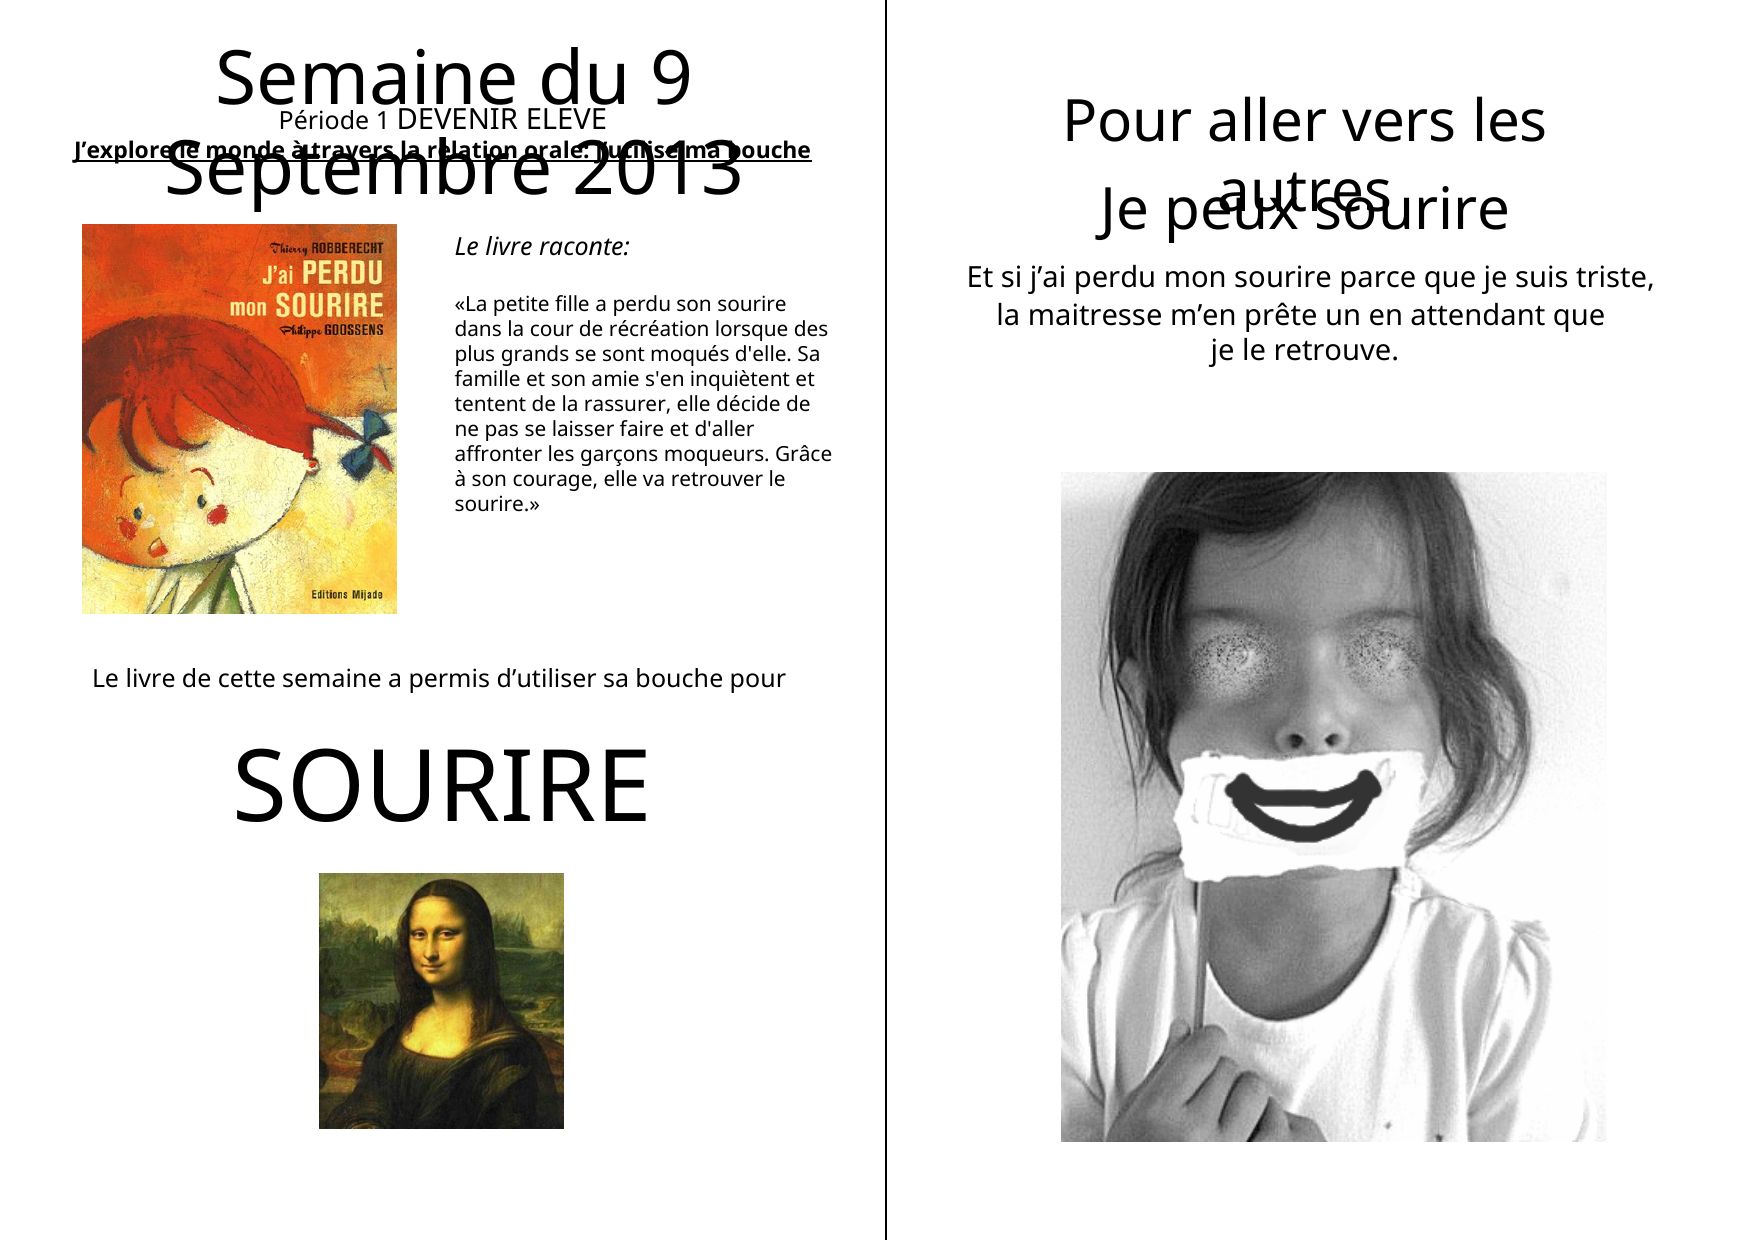

Semaine du 9 Septembre 2013
Pour aller vers les autres
Période 1 DEVENIR ELEVE
J’explore le monde à travers la relation orale: j’utilise ma bouche
Je peux sourire
 Et si j’ai perdu mon sourire parce que je suis triste, la maitresse m’en prête un en attendant que
je le retrouve.
Le livre raconte:
«La petite fille a perdu son sourire dans la cour de récréation lorsque des plus grands se sont moqués d'elle. Sa famille et son amie s'en inquiètent et tentent de la rassurer, elle décide de ne pas se laisser faire et d'aller affronter les garçons moqueurs. Grâce à son courage, elle va retrouver le sourire.»
Le livre de cette semaine a permis d’utiliser sa bouche pour
SOURIRE